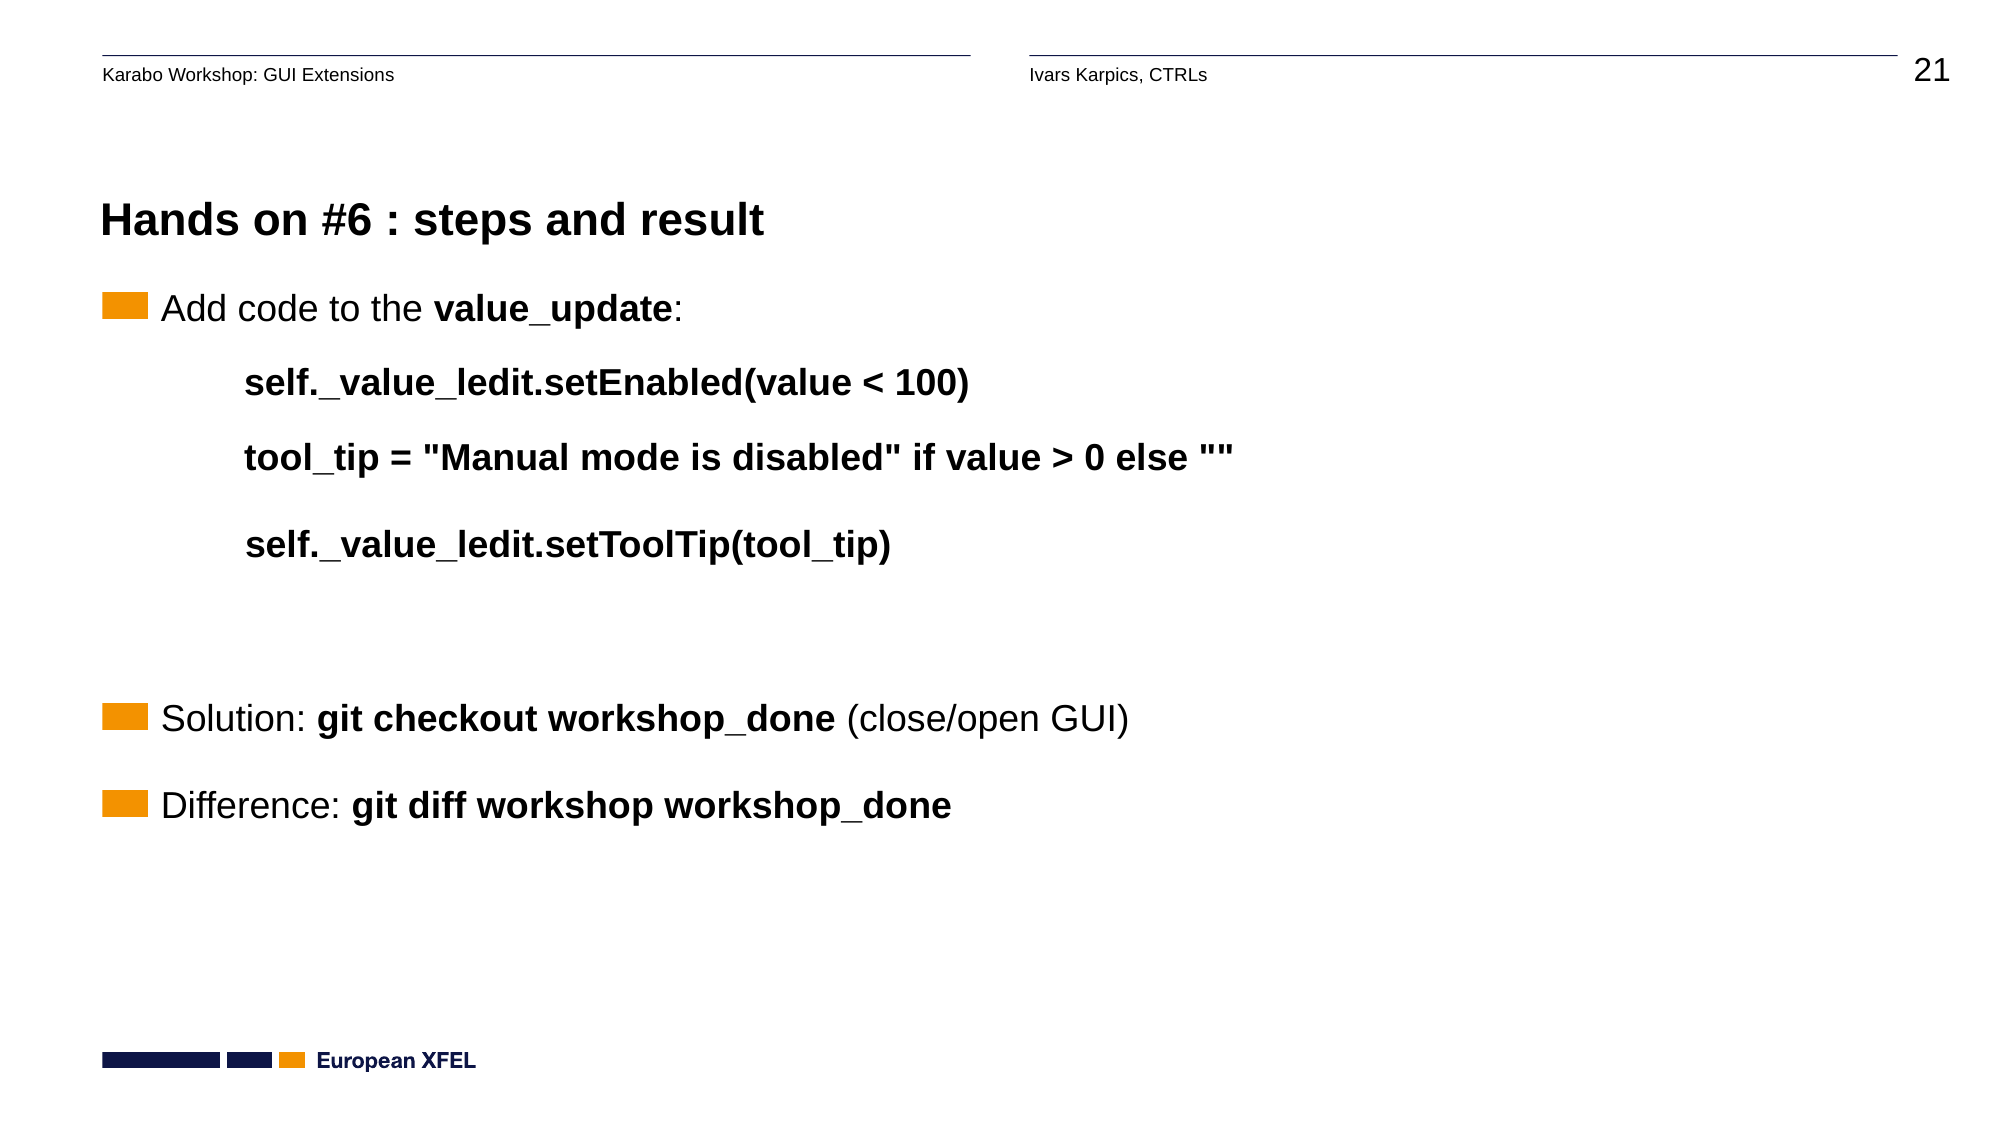

# Hands on #6 : steps and result
Add code to the value_update:
self._value_ledit.setEnabled(value < 100)
tool_tip = "Manual mode is disabled" if value > 0 else ""
 self._value_ledit.setToolTip(tool_tip)
Solution: git checkout workshop_done (close/open GUI)
Difference: git diff workshop workshop_done